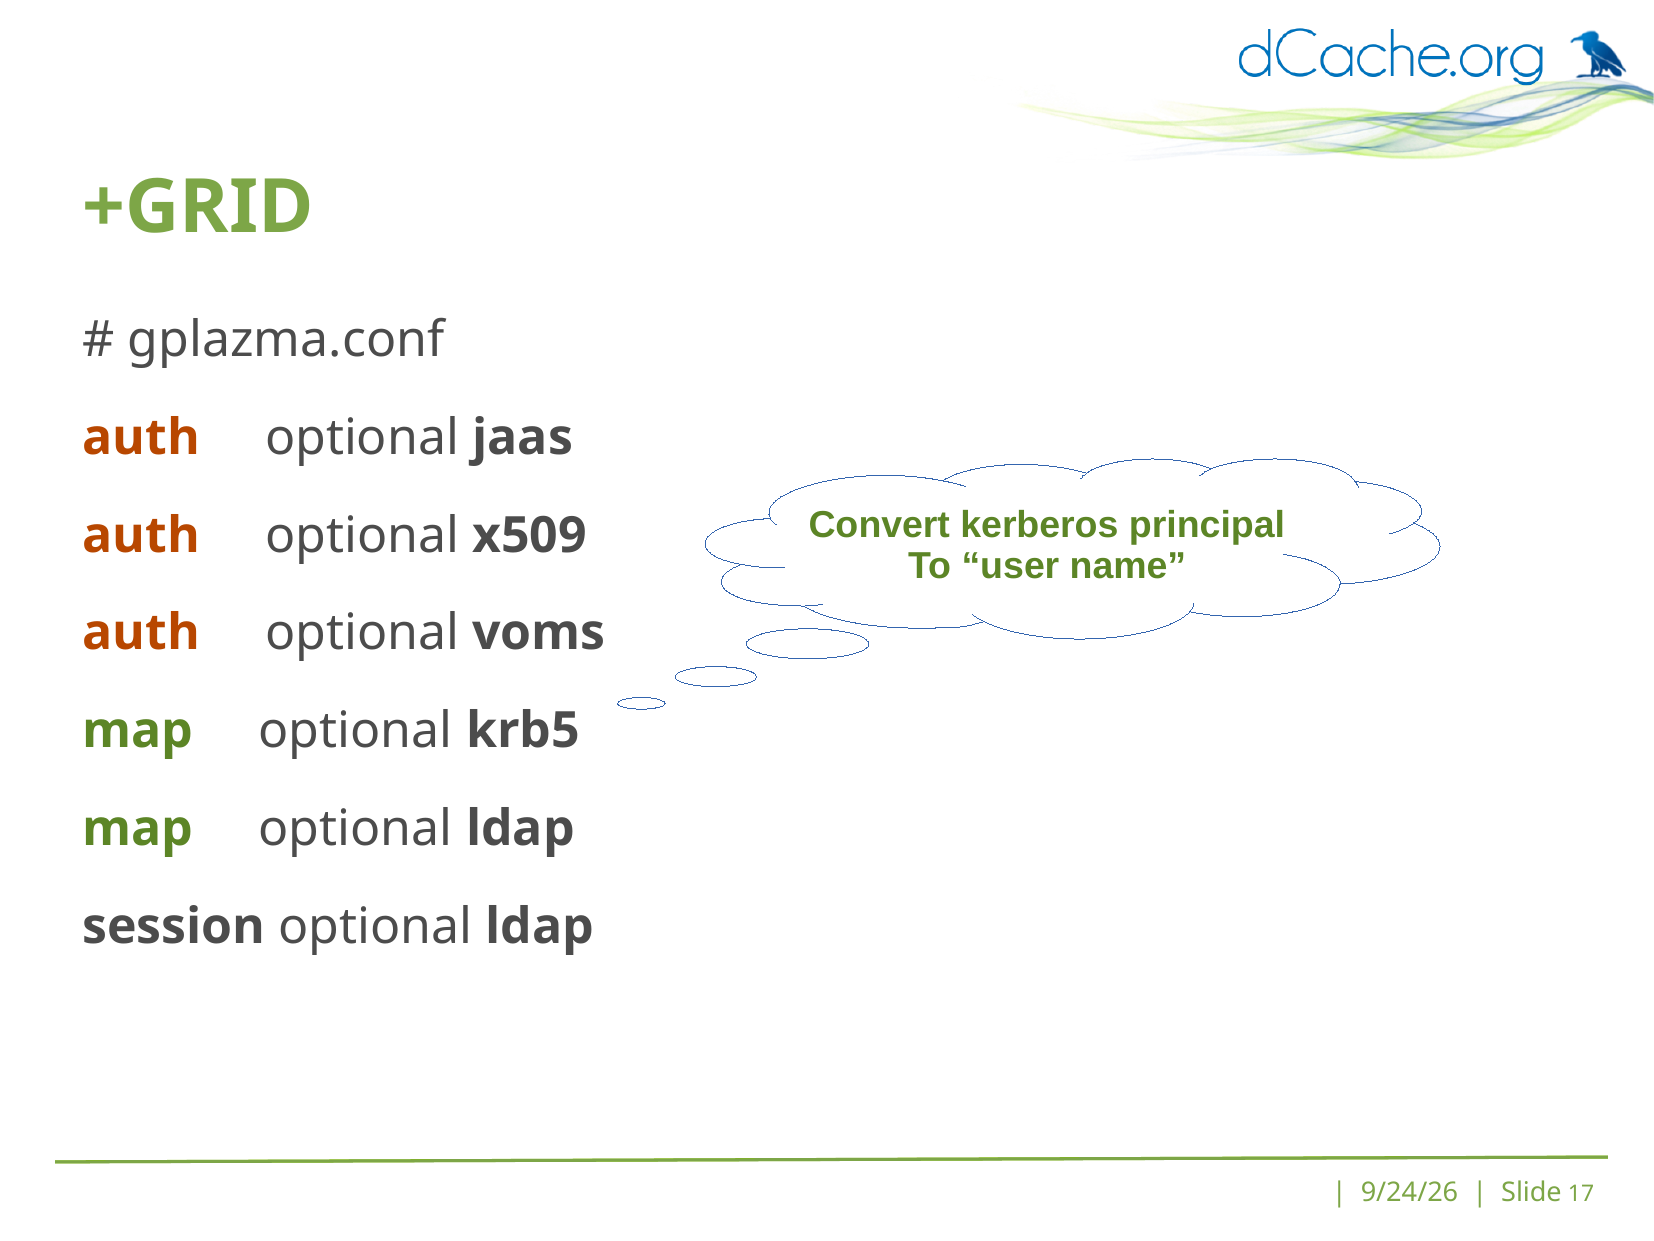

# +GRID
# gplazma.conf
auth optional jaas
auth optional x509
auth optional voms
map optional krb5
map optional ldap
session optional ldap
Convert kerberos principal
To “user name”
17